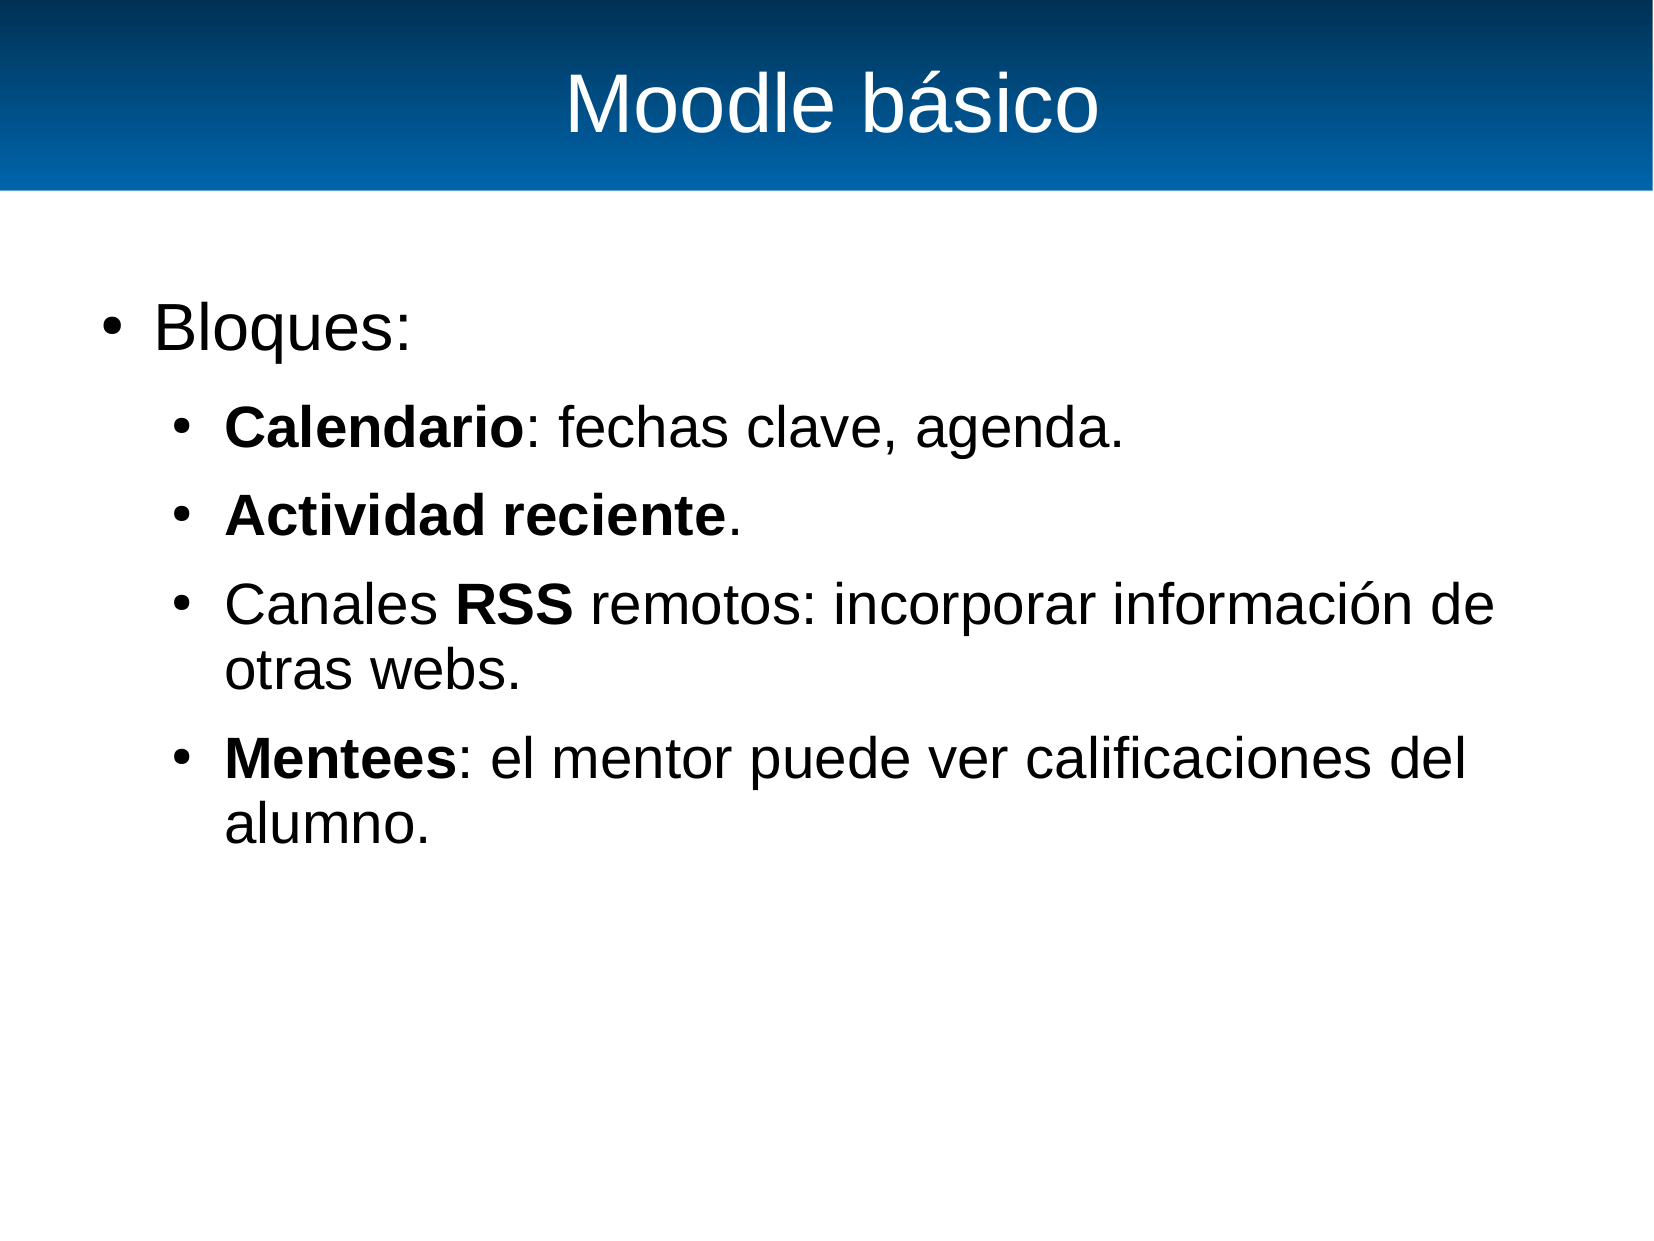

Moodle básico
# Bloques:
Calendario: fechas clave, agenda.
Actividad reciente.
Canales RSS remotos: incorporar información de otras webs.
Mentees: el mentor puede ver calificaciones del alumno.